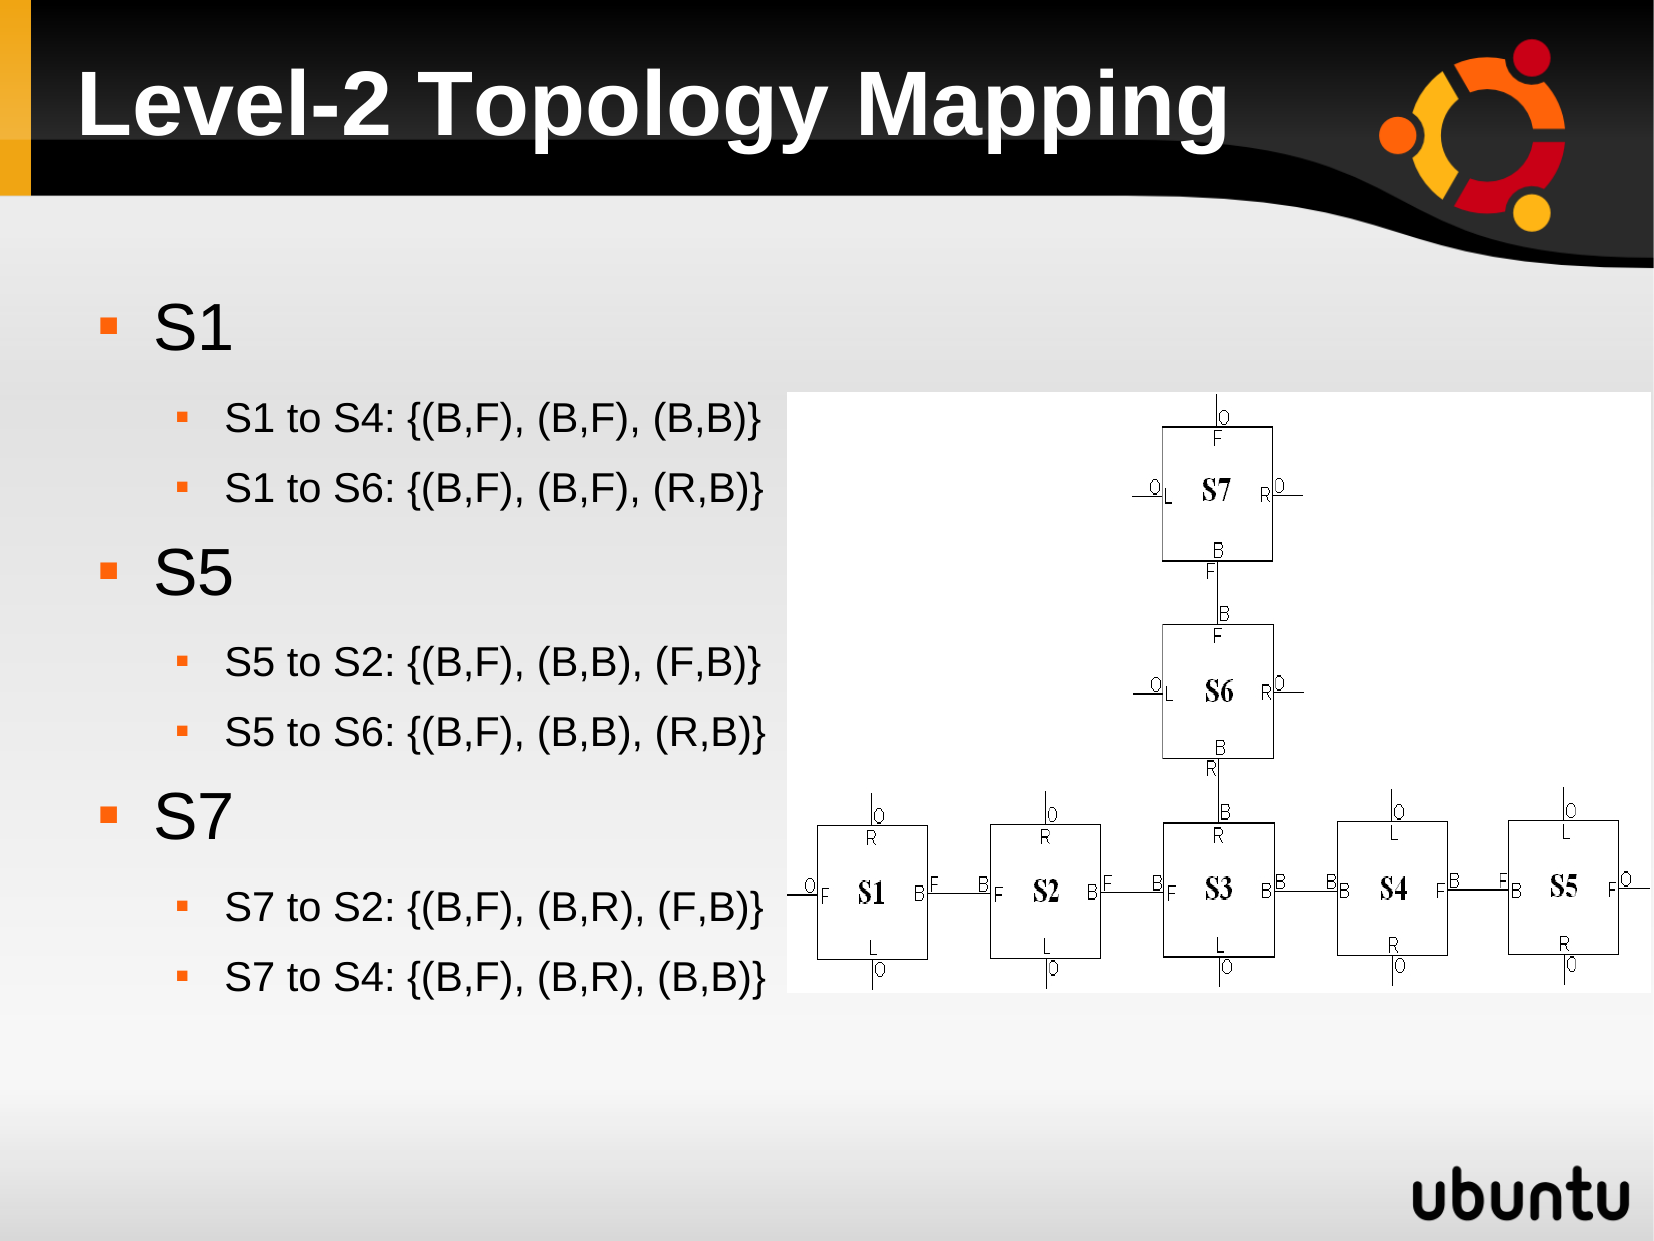

# Level-2 Topology Mapping
S1
S1 to S4: {(B,F), (B,F), (B,B)}
S1 to S6: {(B,F), (B,F), (R,B)}
S5
S5 to S2: {(B,F), (B,B), (F,B)}
S5 to S6: {(B,F), (B,B), (R,B)}
S7
S7 to S2: {(B,F), (B,R), (F,B)}
S7 to S4: {(B,F), (B,R), (B,B)}